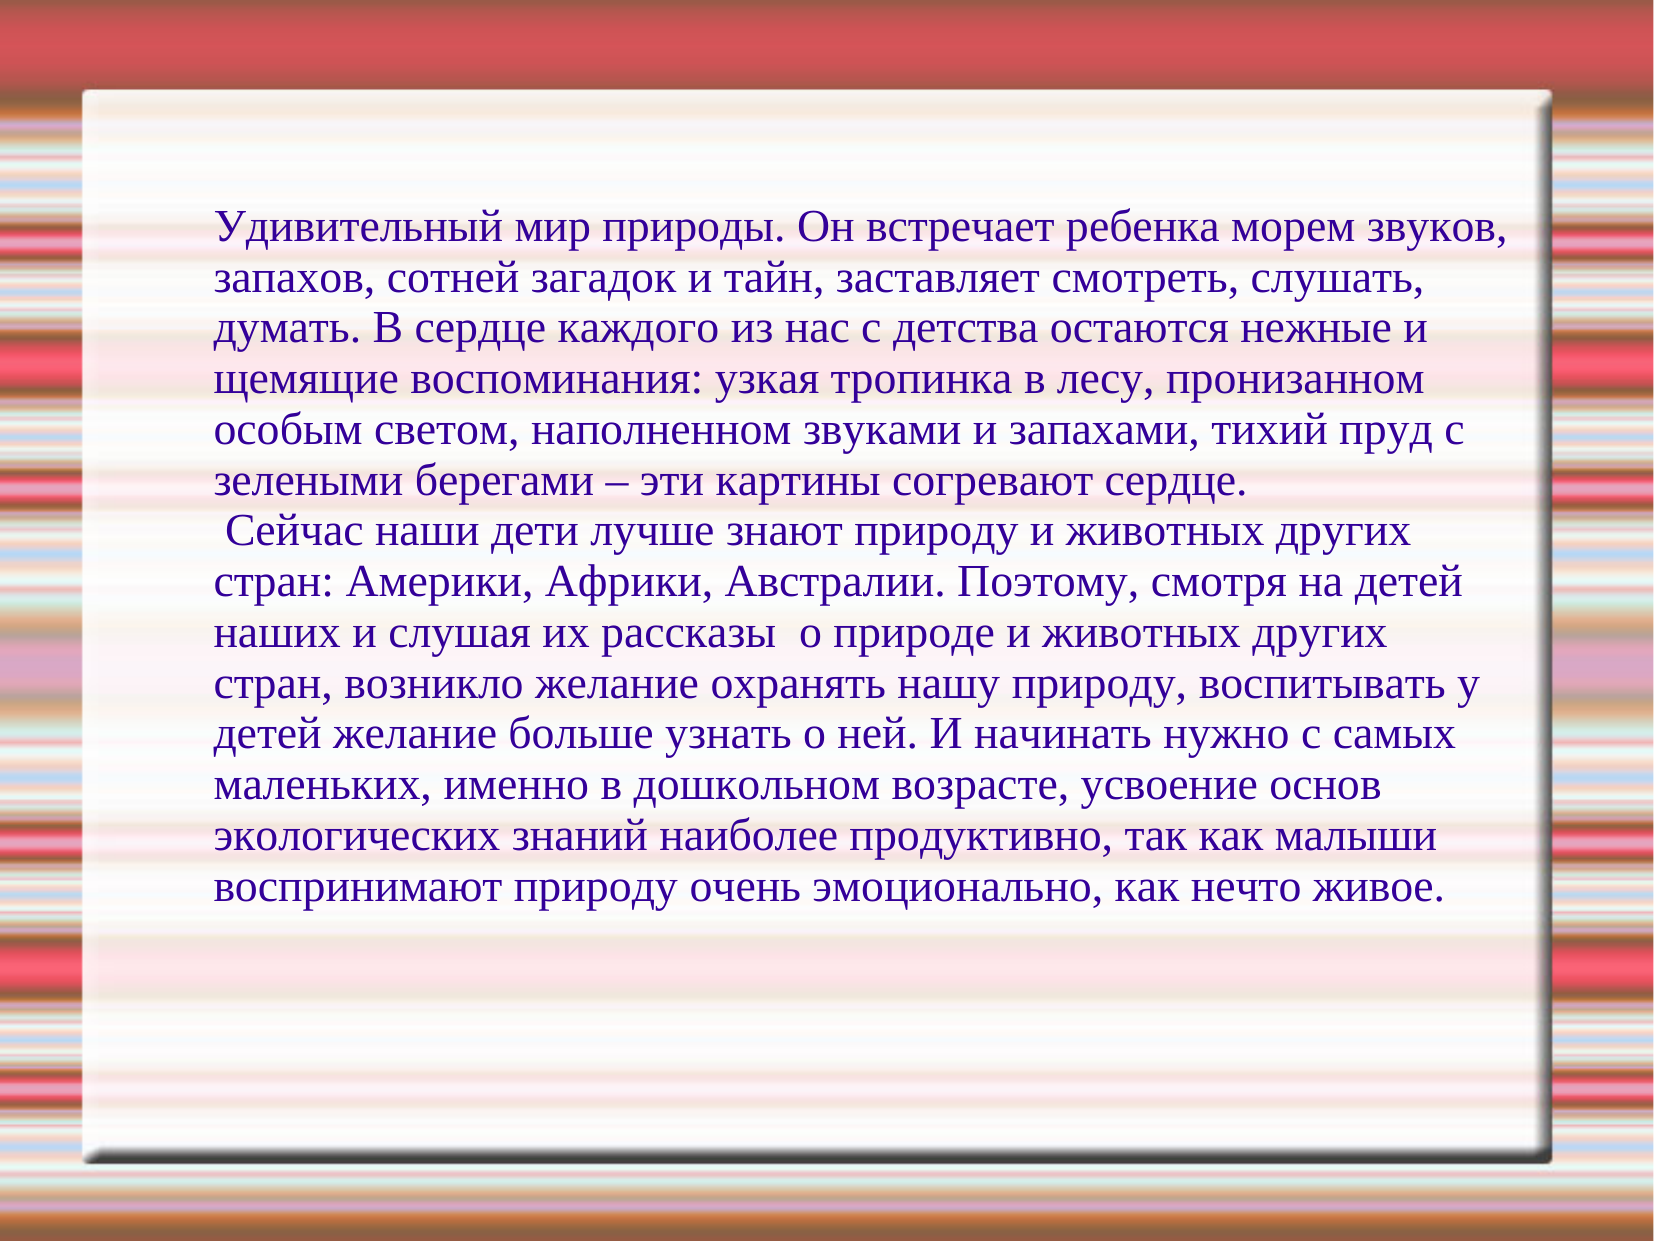

# Удивительный мир природы. Он встречает ребенка морем звуков, запахов, сотней загадок и тайн, заставляет смотреть, слушать, думать. В сердце каждого из нас с детства остаются нежные и щемящие воспоминания: узкая тропинка в лесу, пронизанном особым светом, наполненном звуками и запахами, тихий пруд с зелеными берегами – эти картины согревают сердце.
 Сейчас наши дети лучше знают природу и животных других стран: Америки, Африки, Австралии. Поэтому, смотря на детей наших и слушая их рассказы о природе и животных других стран, возникло желание охранять нашу природу, воспитывать у детей желание больше узнать о ней. И начинать нужно с самых маленьких, именно в дошкольном возрасте, усвоение основ экологических знаний наиболее продуктивно, так как малыши воспринимают природу очень эмоционально, как нечто живое.